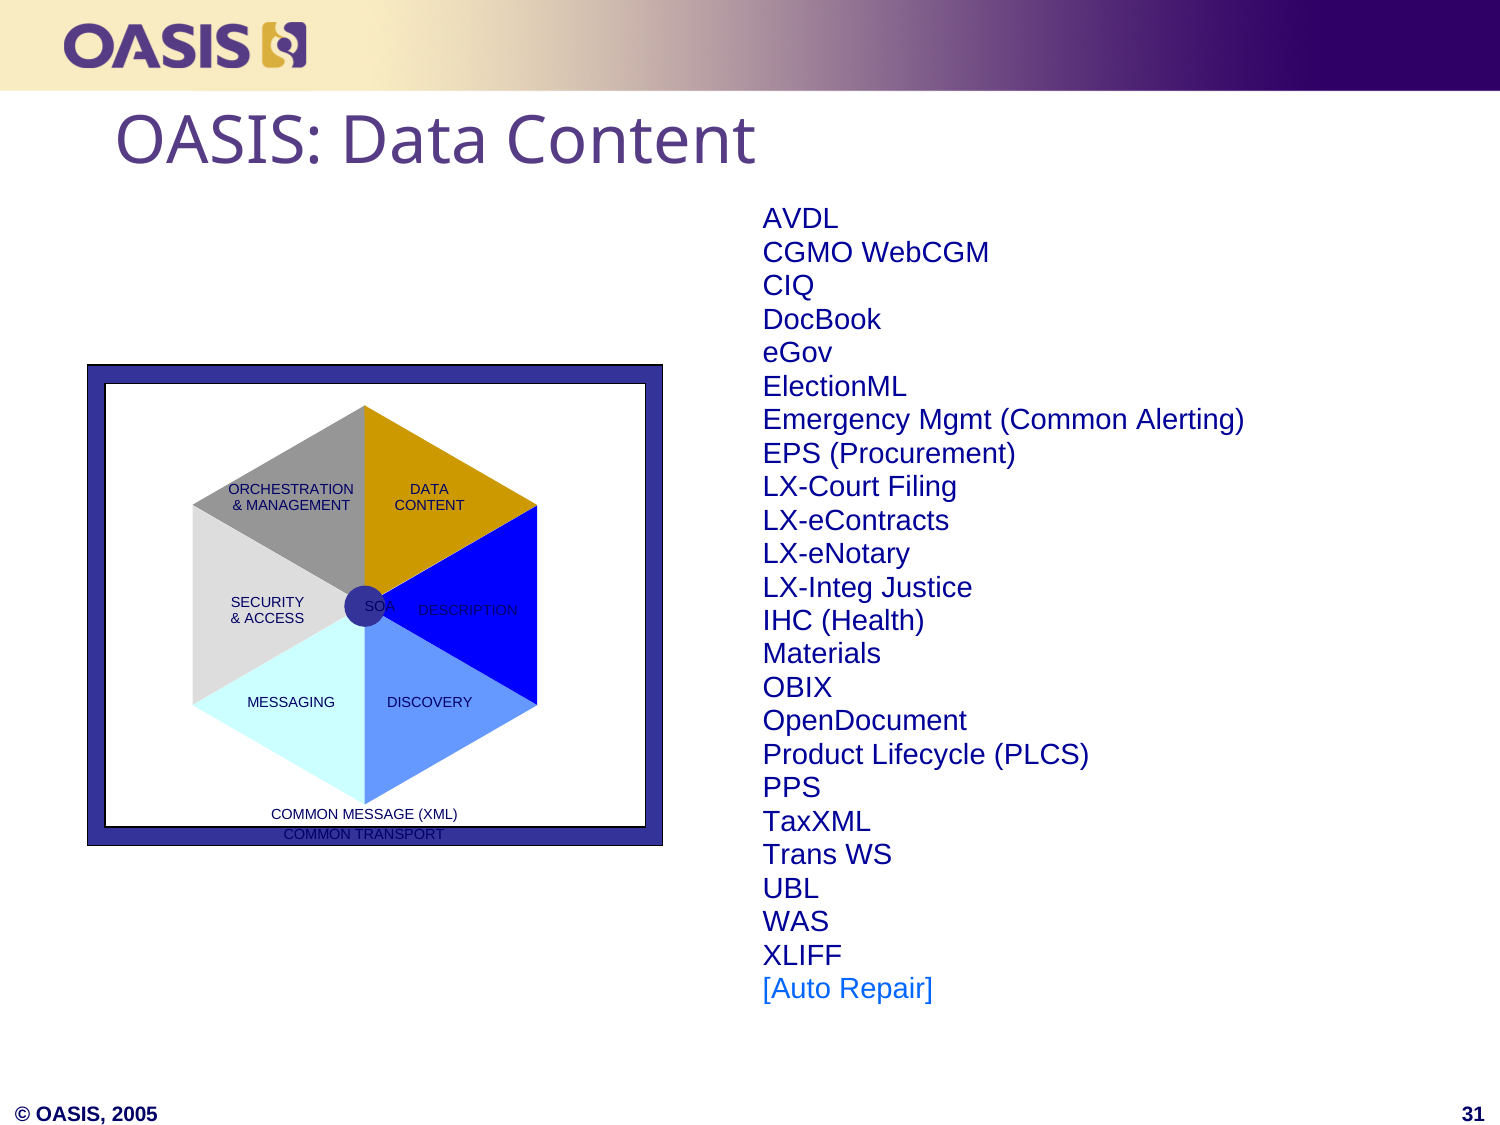

# OASIS: Data Content
AVDL
CGMO WebCGM
CIQ
DocBook
eGov
ElectionML
Emergency Mgmt (Common Alerting)
EPS (Procurement)
LX-Court Filing
LX-eContracts
LX-eNotary
LX-Integ Justice
IHC (Health)
Materials
OBIX
OpenDocument
Product Lifecycle (PLCS)
PPS
TaxXML
Trans WS
UBL
WAS
XLIFF
[Auto Repair]
ORCHESTRATION
& MANAGEMENT
DATA
CONTENT
SOA
SECURITY
& ACCESS
DESCRIPTION
MESSAGING
DISCOVERY
COMMON MESSAGE (XML)
COMMON TRANSPORT
© OASIS, 2005
31